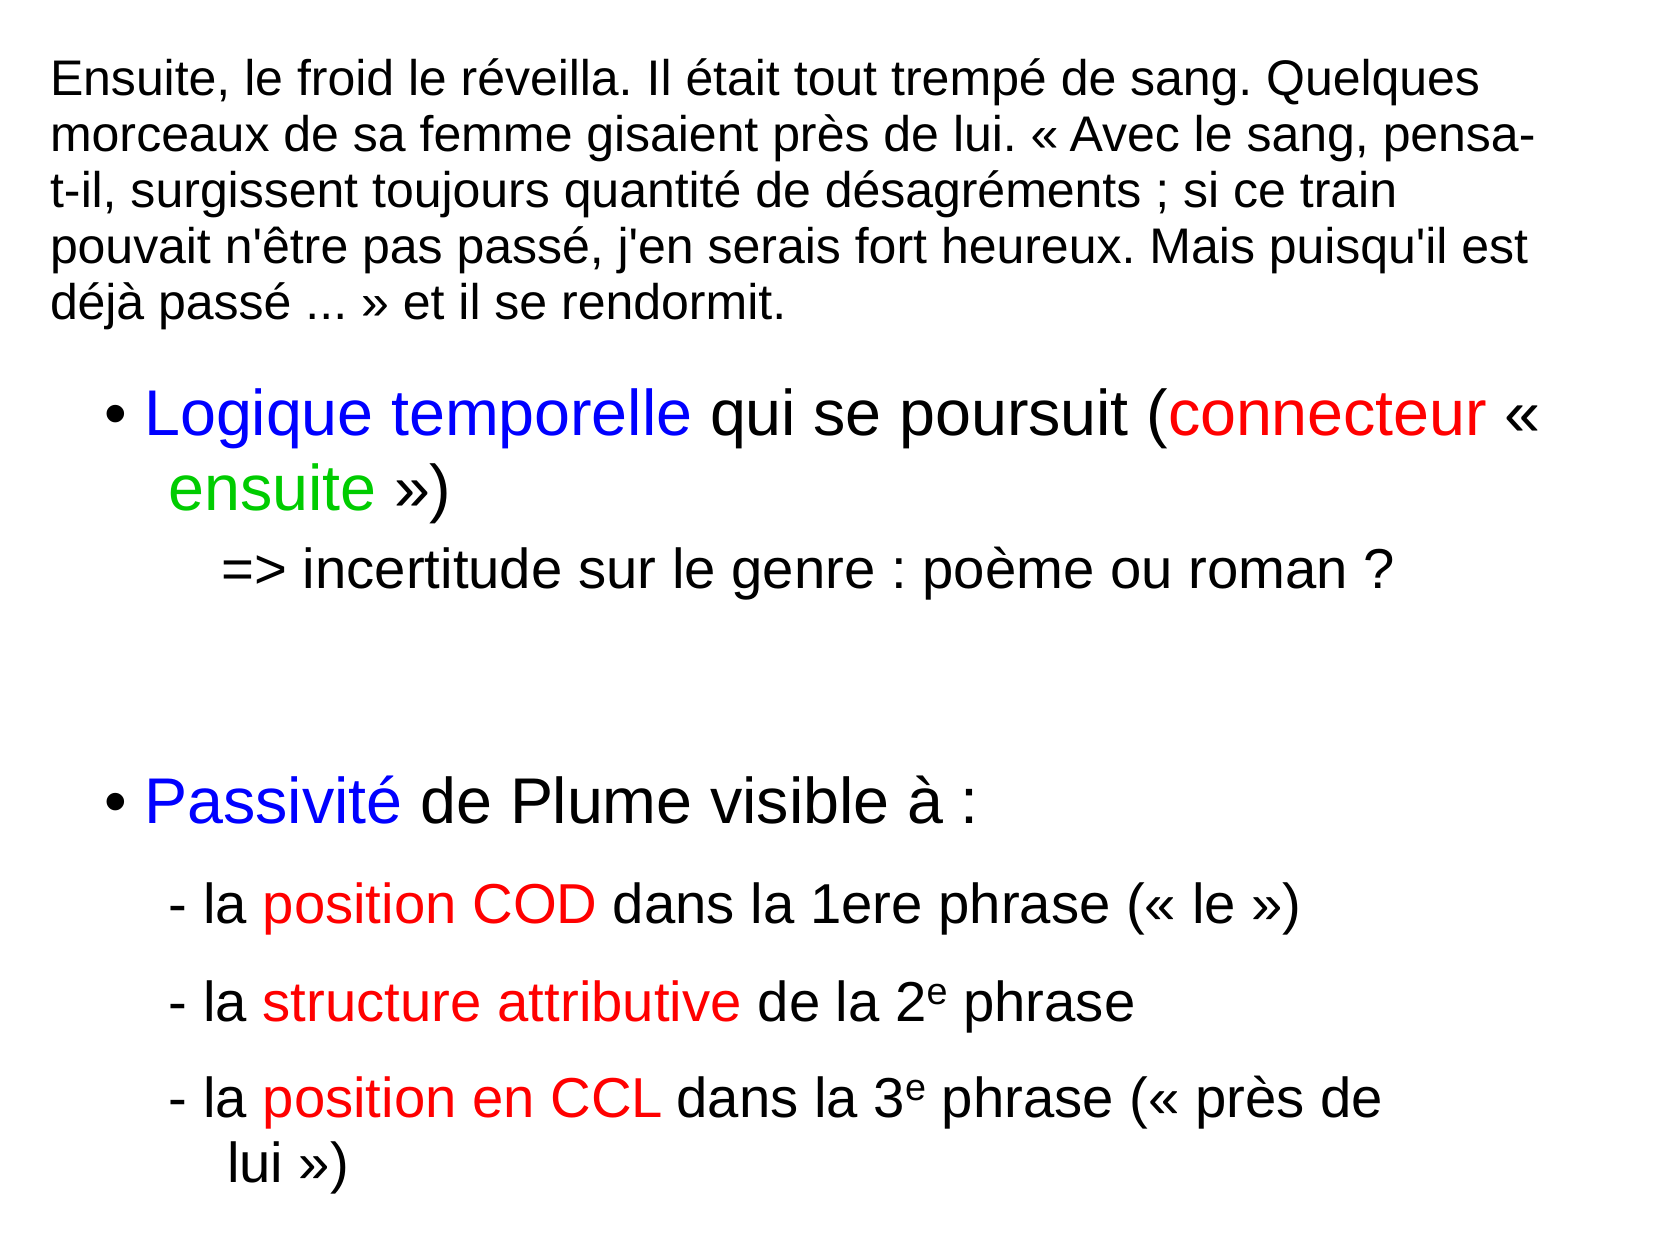

Ensuite, le froid le réveilla. Il était tout trempé de sang. Quelques morceaux de sa femme gisaient près de lui. « Avec le sang, pensa-t-il, surgissent toujours quantité de désagréments ; si ce train pouvait n'être pas passé, j'en serais fort heureux. Mais puisqu'il est déjà passé ... » et il se rendormit.
• Logique temporelle qui se poursuit (connecteur « ensuite »)
=> incertitude sur le genre : poème ou roman ?
• Passivité de Plume visible à :
- la position COD dans la 1ere phrase (« le »)
- la structure attributive de la 2e phrase
- la position en CCL dans la 3e phrase (« près de lui »)